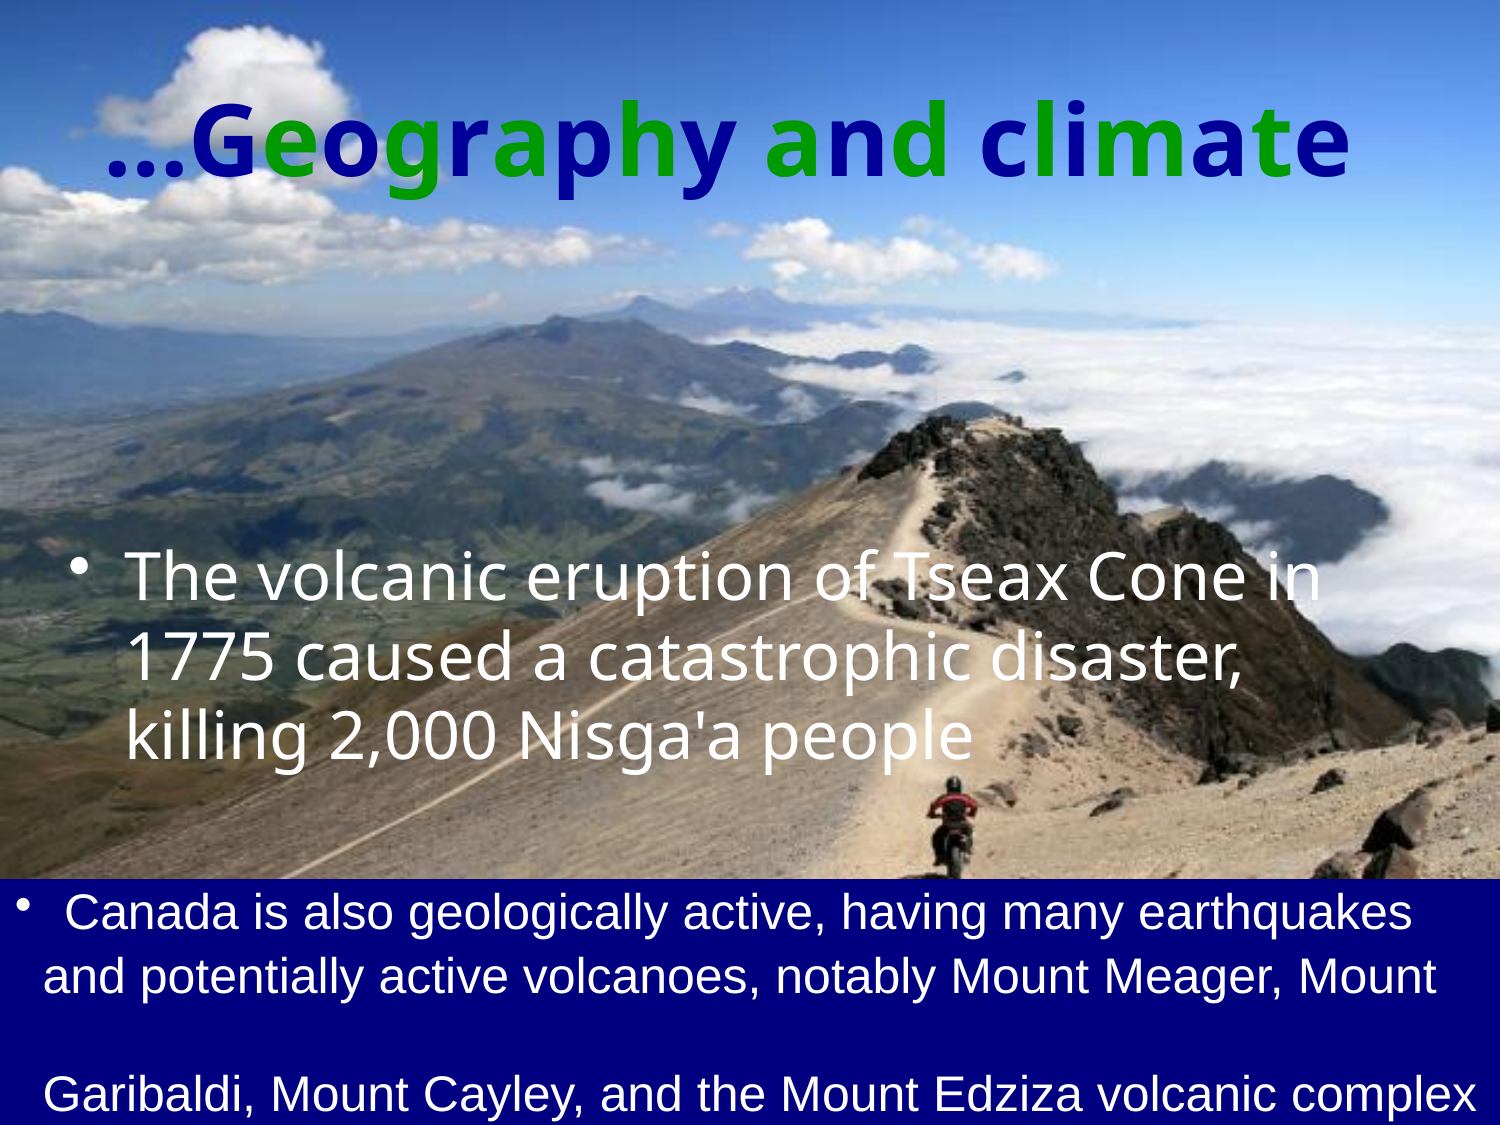

# …Geography and climate
The volcanic eruption of Tseax Cone in 1775 caused a catastrophic disaster, killing 2,000 Nisga'a people
 Canada is also geologically active, having many earthquakes
 and potentially active volcanoes, notably Mount Meager, Mount
 Garibaldi, Mount Cayley, and the Mount Edziza volcanic complex